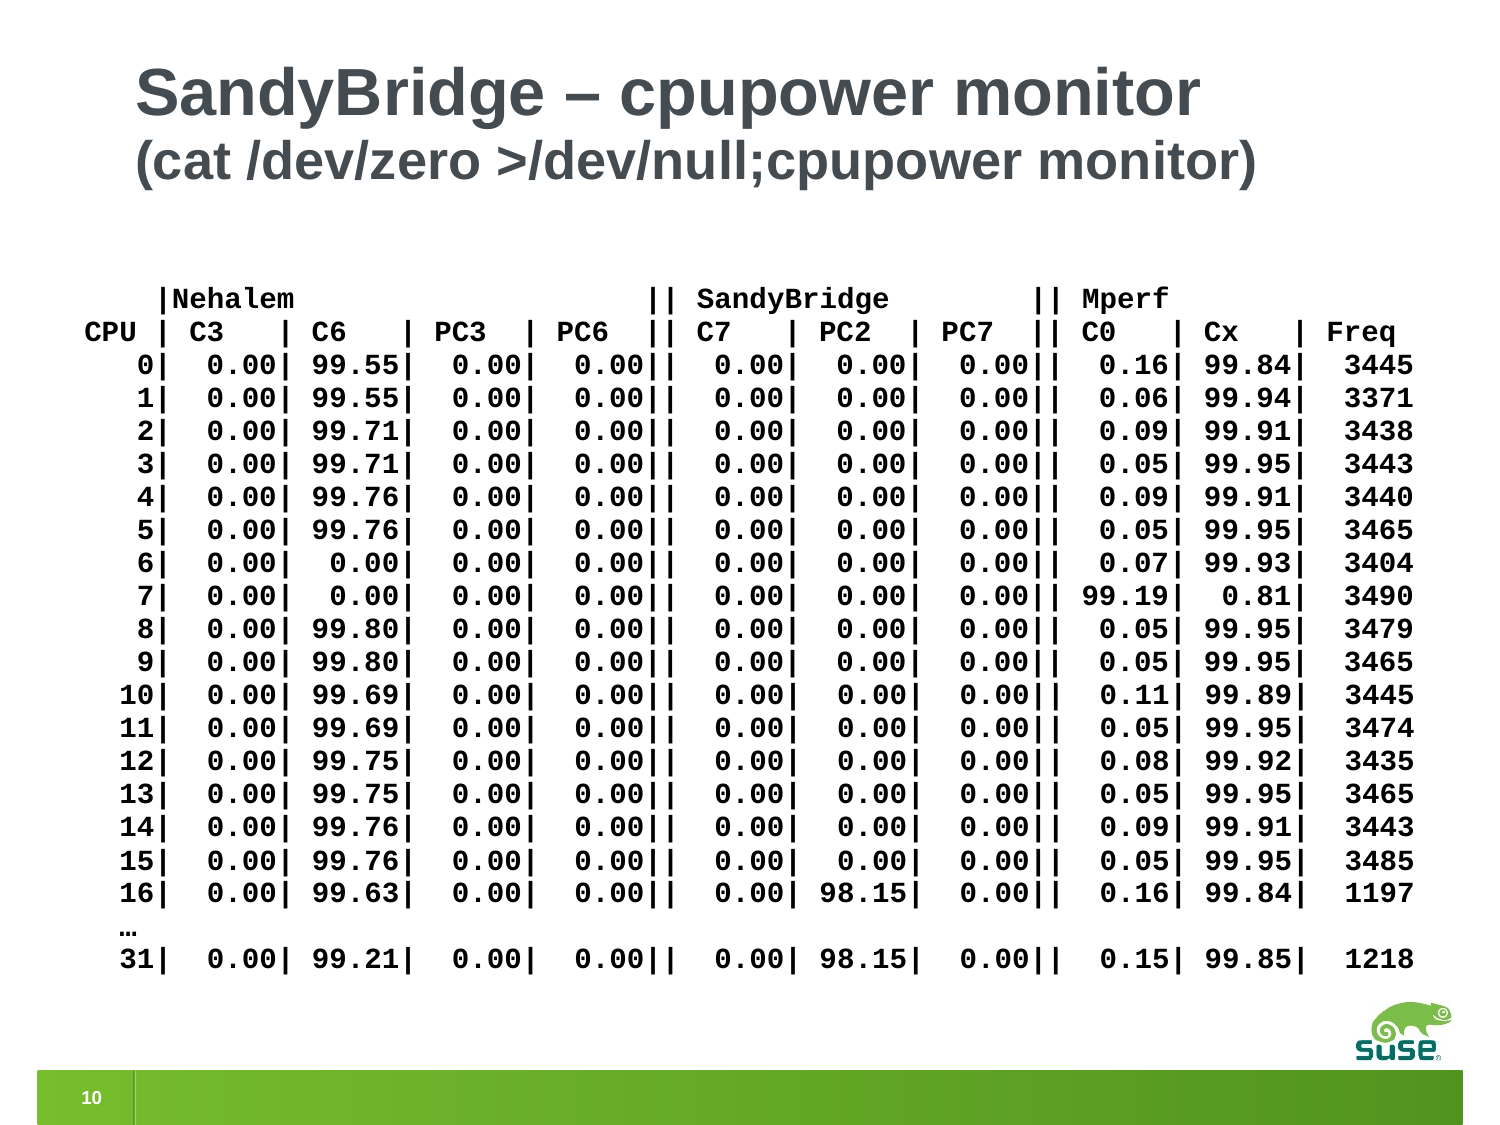

# SandyBridge – cpupower monitor (cat /dev/zero >/dev/null;cpupower monitor)
 |Nehalem || SandyBridge || Mperf
CPU | C3 | C6 | PC3 | PC6 || C7 | PC2 | PC7 || C0 | Cx | Freq
 0| 0.00| 99.55| 0.00| 0.00|| 0.00| 0.00| 0.00|| 0.16| 99.84| 3445
 1| 0.00| 99.55| 0.00| 0.00|| 0.00| 0.00| 0.00|| 0.06| 99.94| 3371
 2| 0.00| 99.71| 0.00| 0.00|| 0.00| 0.00| 0.00|| 0.09| 99.91| 3438
 3| 0.00| 99.71| 0.00| 0.00|| 0.00| 0.00| 0.00|| 0.05| 99.95| 3443
 4| 0.00| 99.76| 0.00| 0.00|| 0.00| 0.00| 0.00|| 0.09| 99.91| 3440
 5| 0.00| 99.76| 0.00| 0.00|| 0.00| 0.00| 0.00|| 0.05| 99.95| 3465
 6| 0.00| 0.00| 0.00| 0.00|| 0.00| 0.00| 0.00|| 0.07| 99.93| 3404
 7| 0.00| 0.00| 0.00| 0.00|| 0.00| 0.00| 0.00|| 99.19| 0.81| 3490
 8| 0.00| 99.80| 0.00| 0.00|| 0.00| 0.00| 0.00|| 0.05| 99.95| 3479
 9| 0.00| 99.80| 0.00| 0.00|| 0.00| 0.00| 0.00|| 0.05| 99.95| 3465
 10| 0.00| 99.69| 0.00| 0.00|| 0.00| 0.00| 0.00|| 0.11| 99.89| 3445
 11| 0.00| 99.69| 0.00| 0.00|| 0.00| 0.00| 0.00|| 0.05| 99.95| 3474
 12| 0.00| 99.75| 0.00| 0.00|| 0.00| 0.00| 0.00|| 0.08| 99.92| 3435
 13| 0.00| 99.75| 0.00| 0.00|| 0.00| 0.00| 0.00|| 0.05| 99.95| 3465
 14| 0.00| 99.76| 0.00| 0.00|| 0.00| 0.00| 0.00|| 0.09| 99.91| 3443
 15| 0.00| 99.76| 0.00| 0.00|| 0.00| 0.00| 0.00|| 0.05| 99.95| 3485
 16| 0.00| 99.63| 0.00| 0.00|| 0.00| 98.15| 0.00|| 0.16| 99.84| 1197
 …
 31| 0.00| 99.21| 0.00| 0.00|| 0.00| 98.15| 0.00|| 0.15| 99.85| 1218